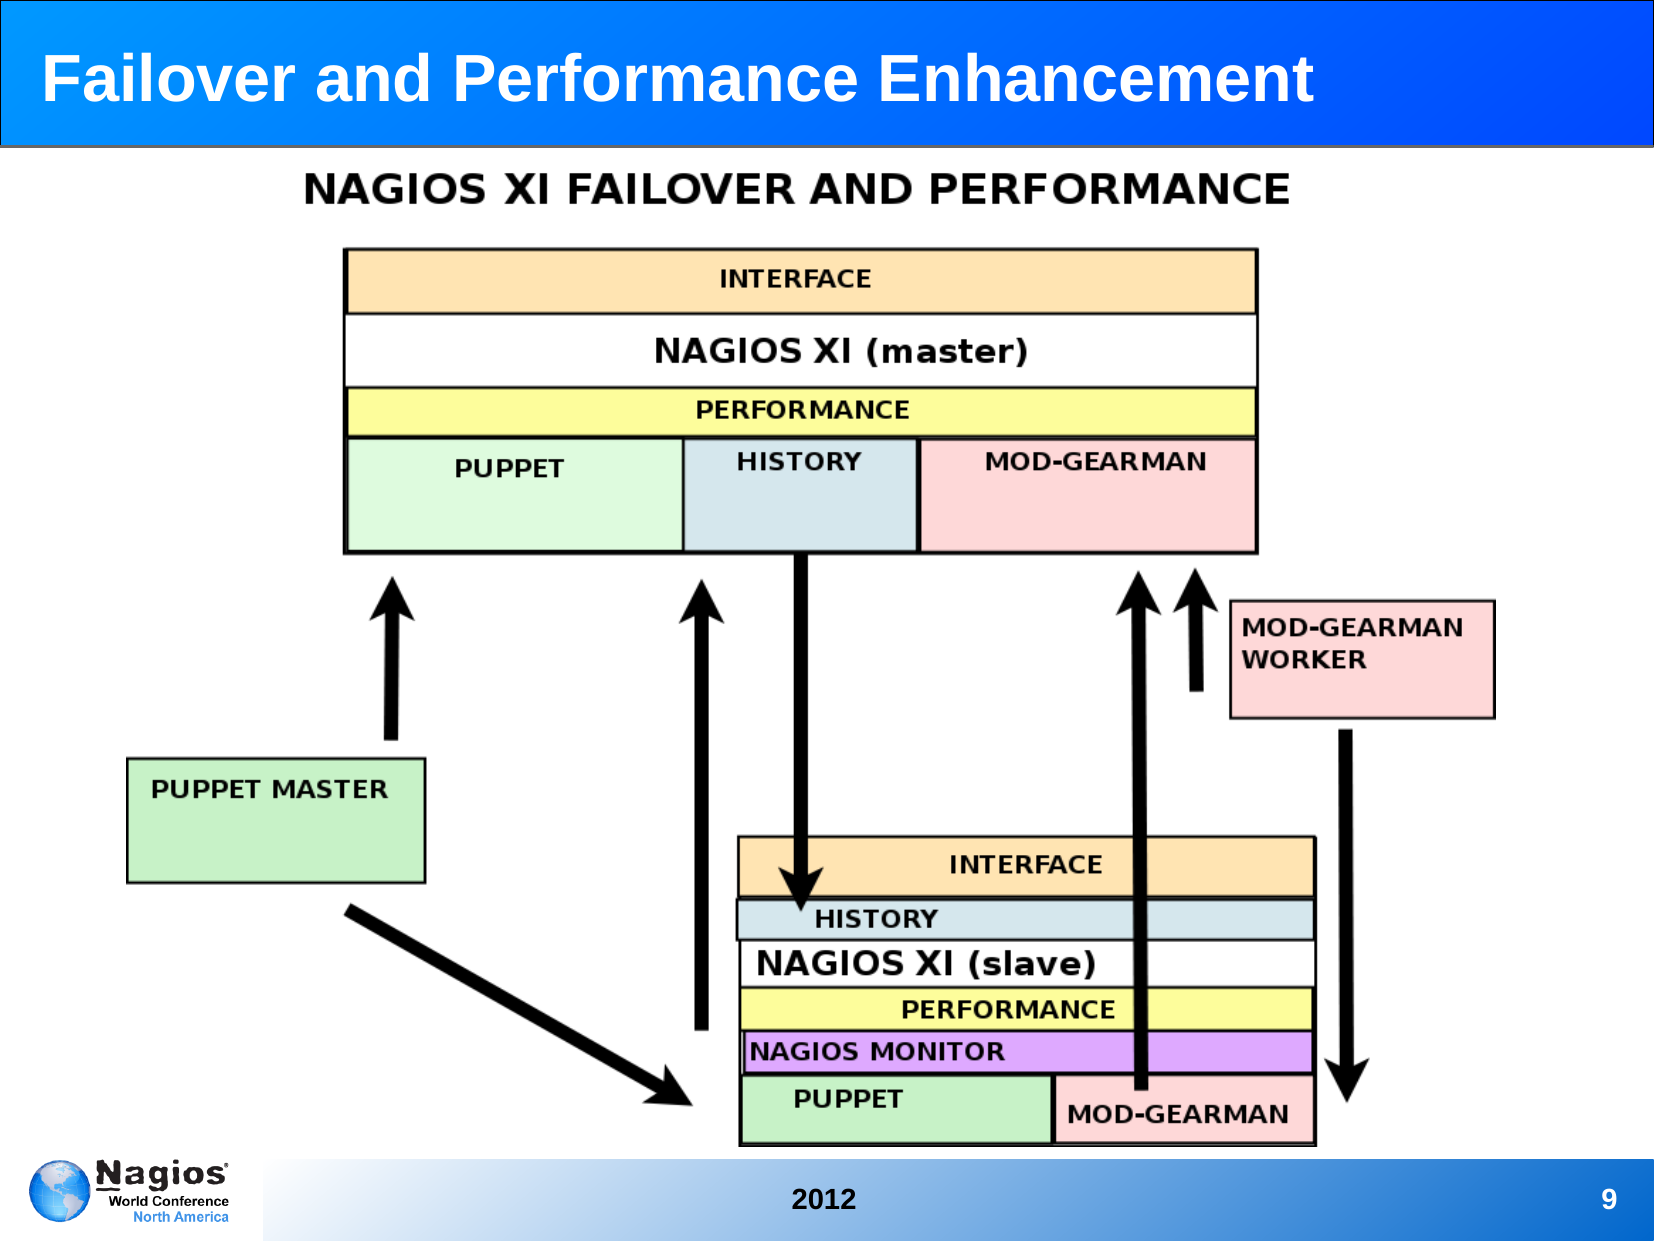

# Failover and Performance Enhancement
2011
9